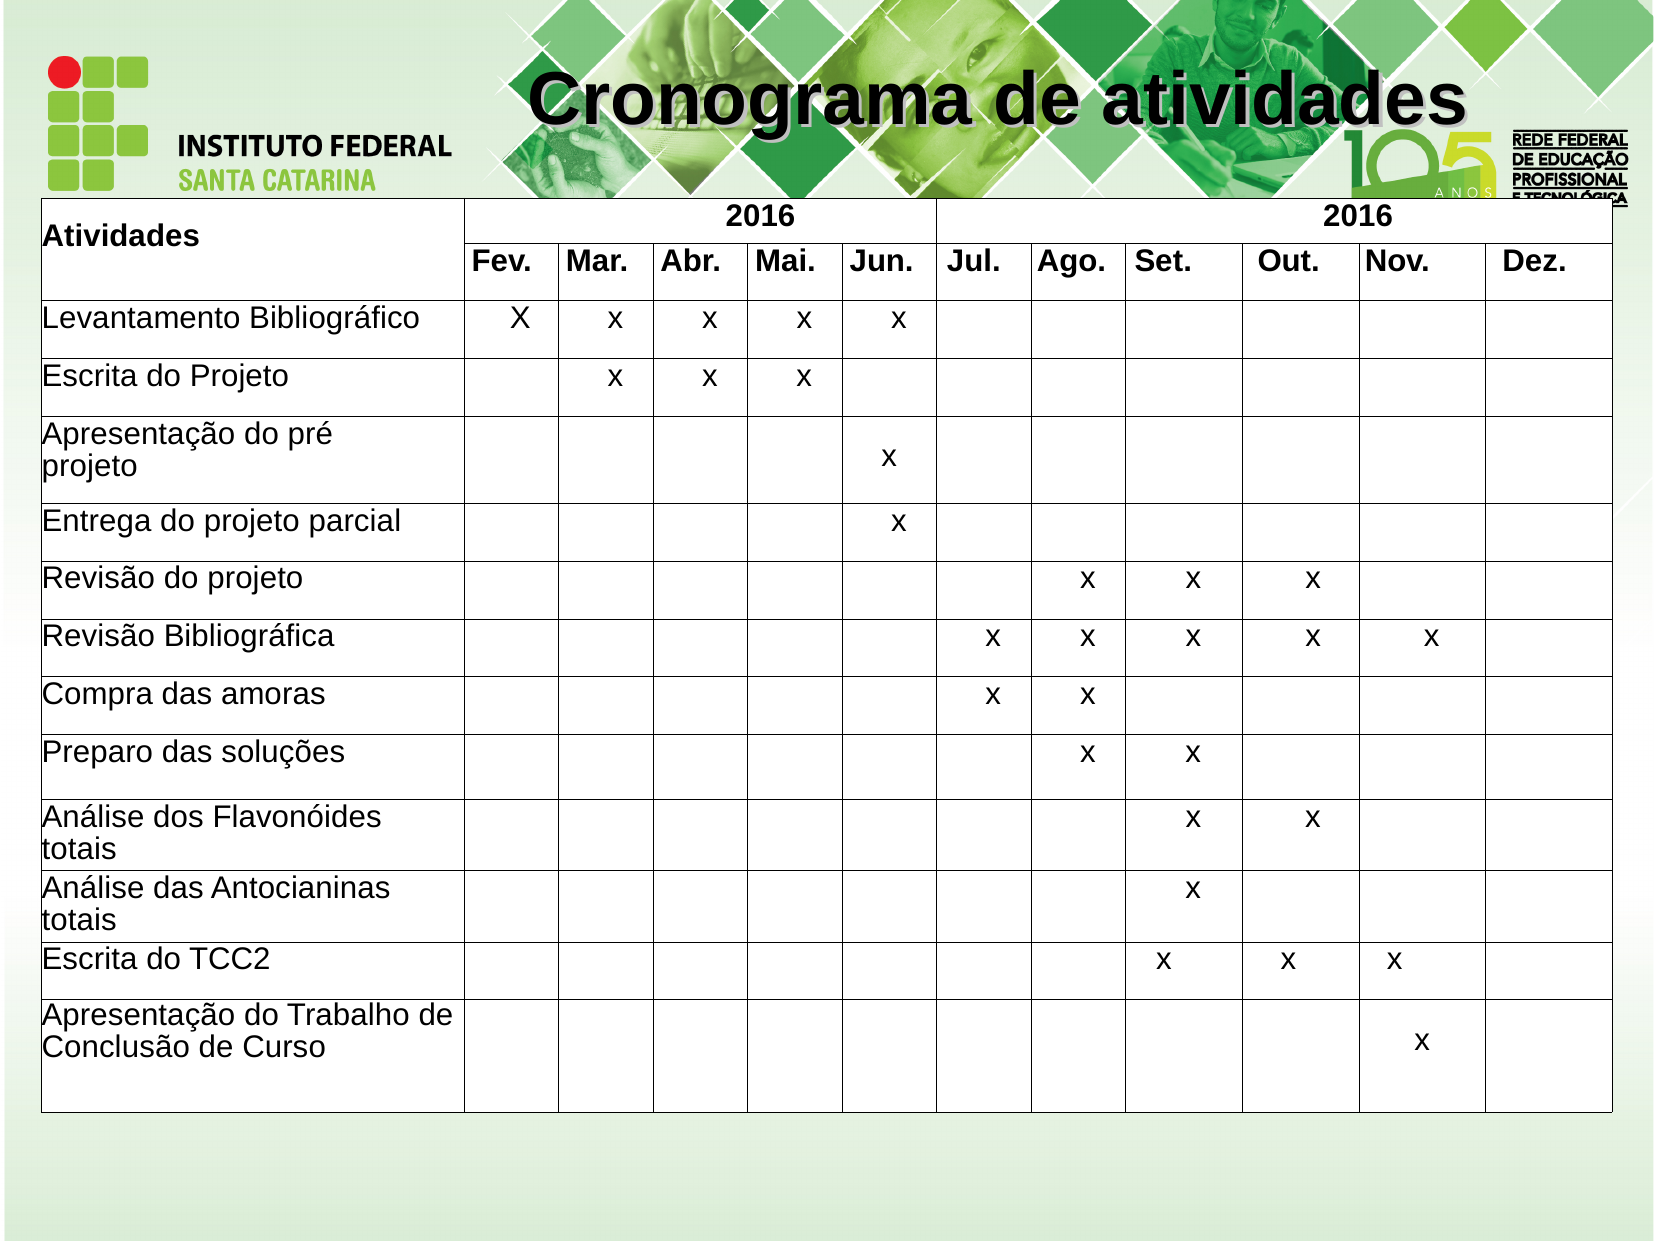

Cronograma de atividades
| Atividades | 2016 | | | | | 2016 | | | | | |
| --- | --- | --- | --- | --- | --- | --- | --- | --- | --- | --- | --- |
| | Fev. | Mar. | Abr. | Mai. | Jun. | Jul. | Ago. | Set. | Out. | Nov. | Dez. |
| Levantamento Bibliográfico | X | x | x | x | x | | | | | | |
| Escrita do Projeto | | x | x | x | | | | | | | |
| Apresentação do pré projeto | | | | | x | | | | | | |
| Entrega do projeto parcial | | | | | x | | | | | | |
| Revisão do projeto | | | | | | | x | x | x | | |
| Revisão Bibliográfica | | | | | | x | x | x | x | x | |
| Compra das amoras | | | | | | x | x | | | | |
| Preparo das soluções | | | | | | | x | x | | | |
| Análise dos Flavonóides totais | | | | | | | | x | x | | |
| Análise das Antocianinas totais | | | | | | | | x | | | |
| Escrita do TCC2 | | | | | | | | x | x | x | |
| Apresentação do Trabalho de Conclusão de Curso | | | | | | | | | | x | |